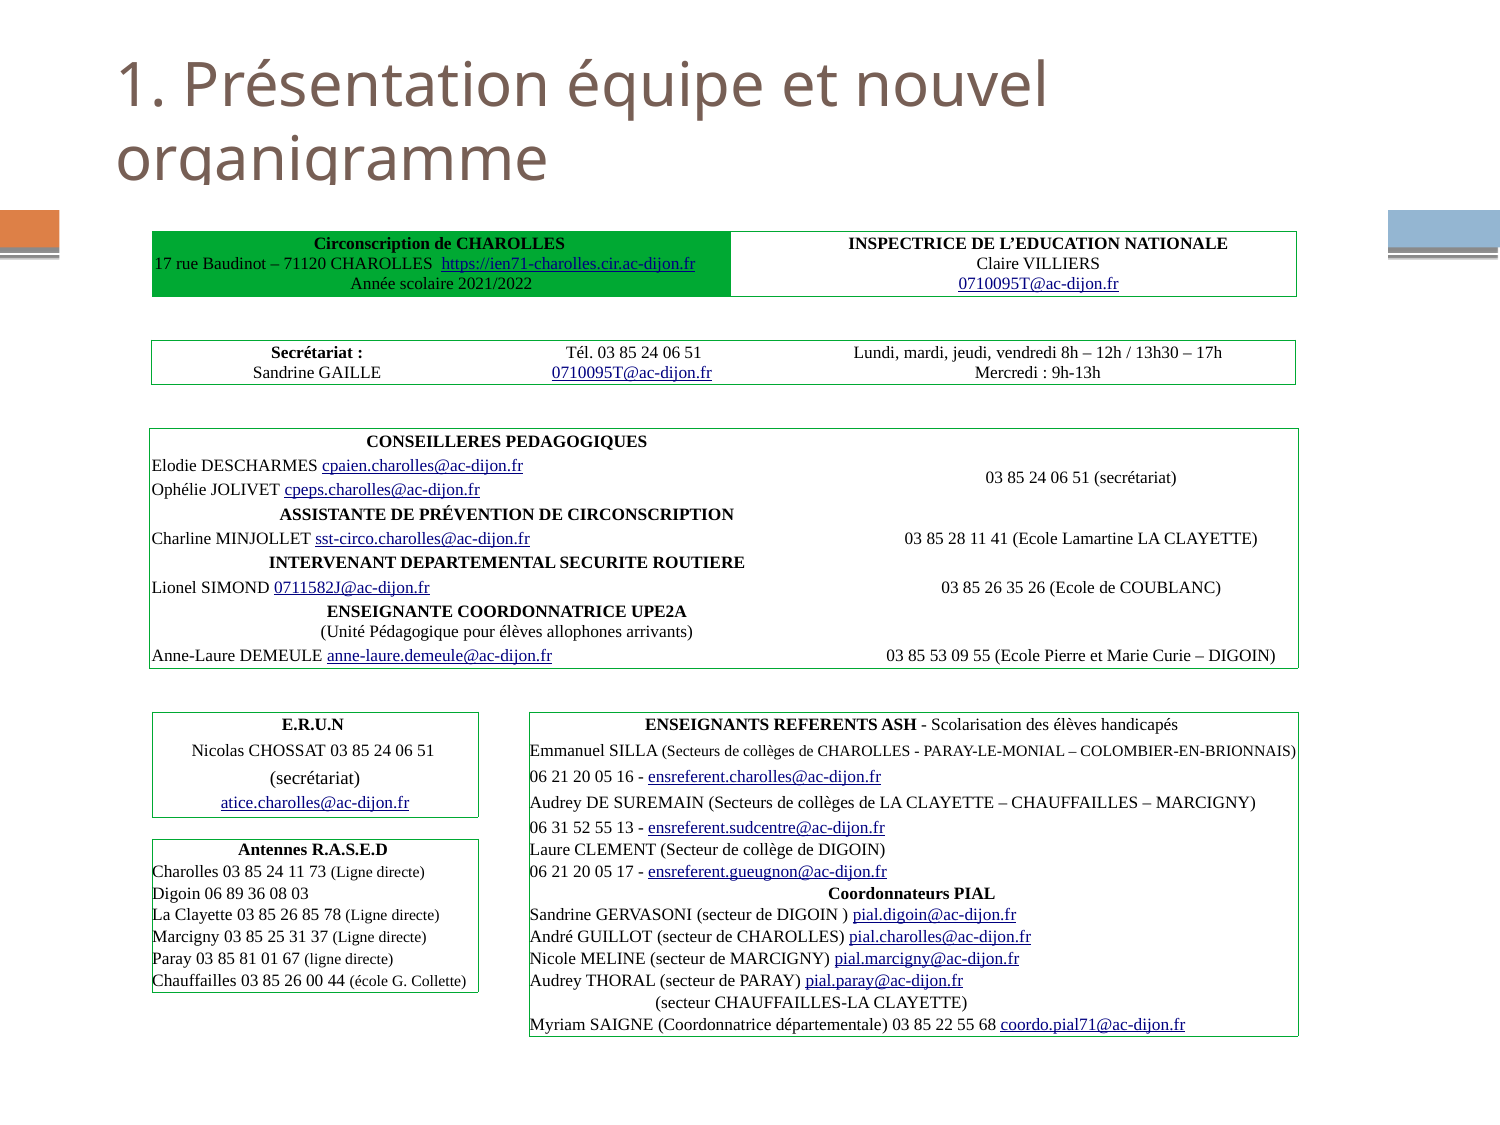

# 1. Présentation équipe et nouvel organigramme